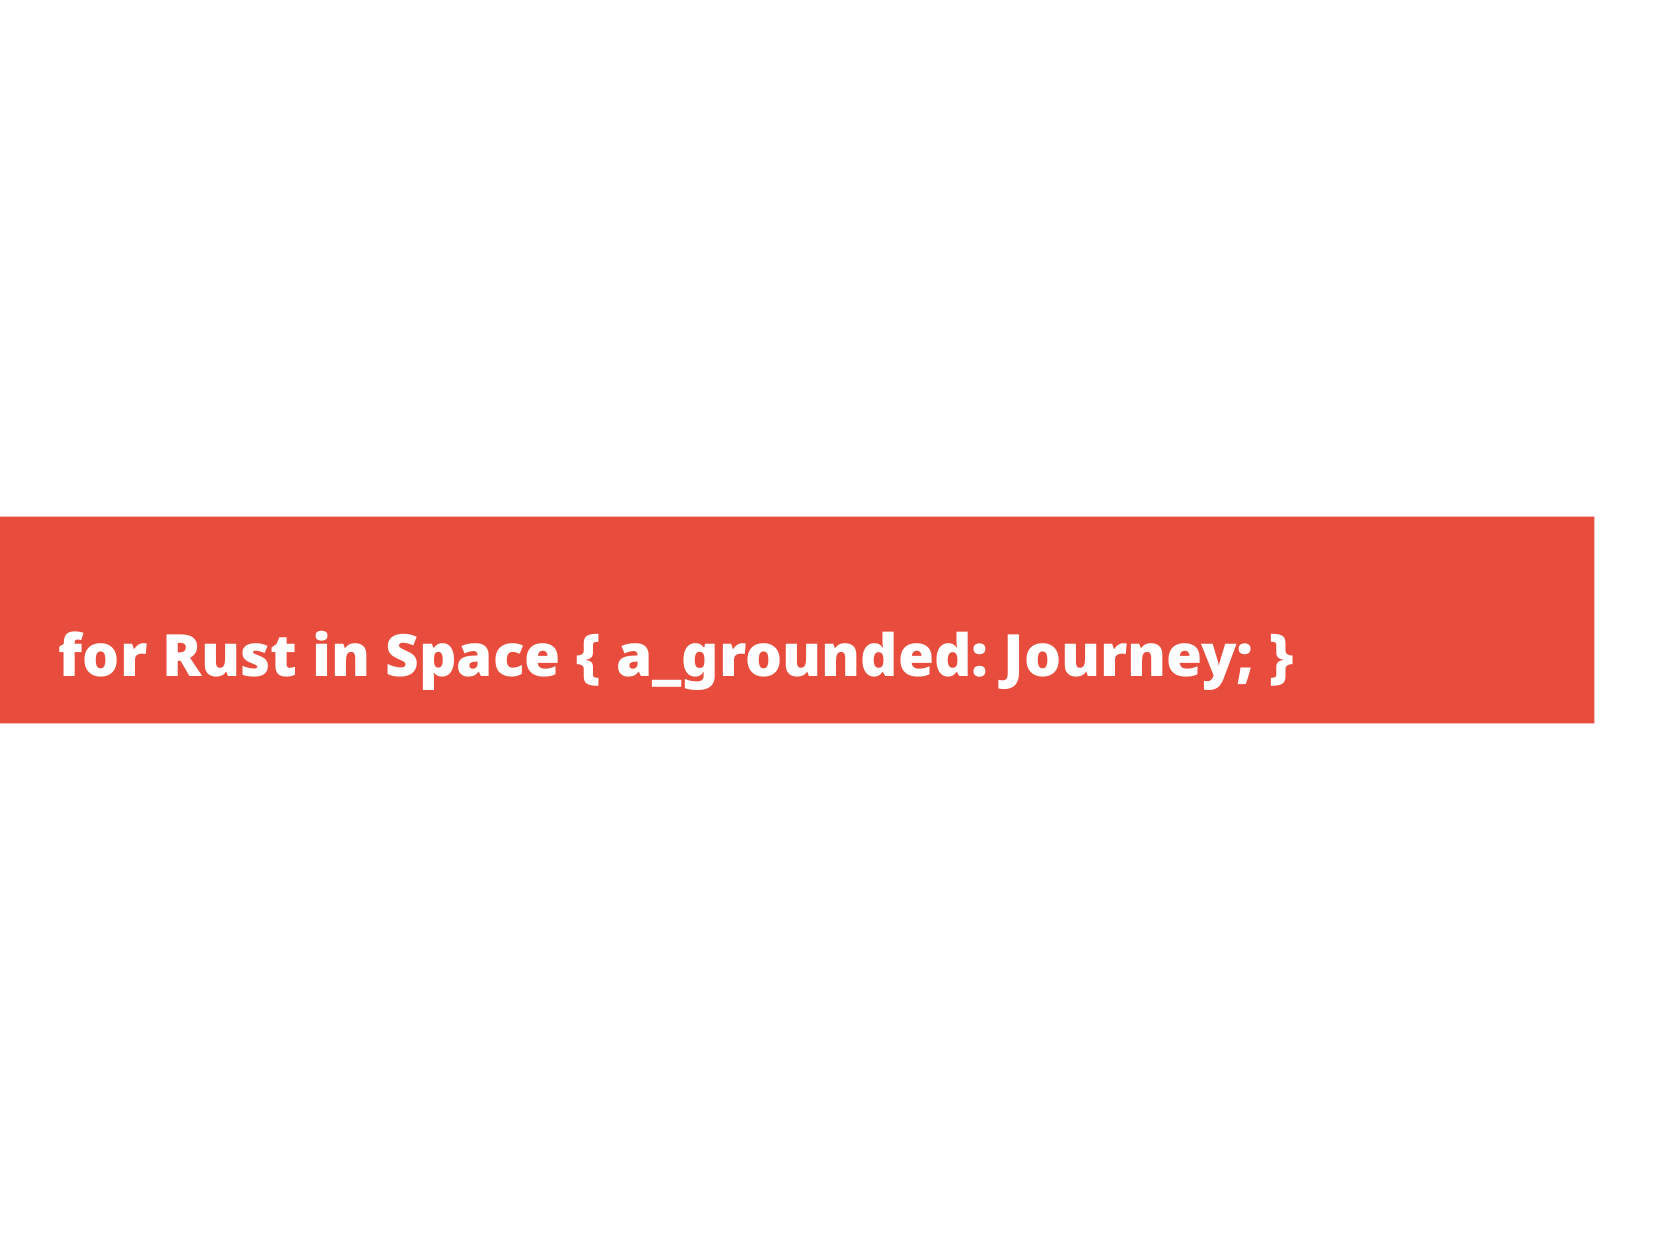

# for Rust in Space { a_grounded: Journey; }